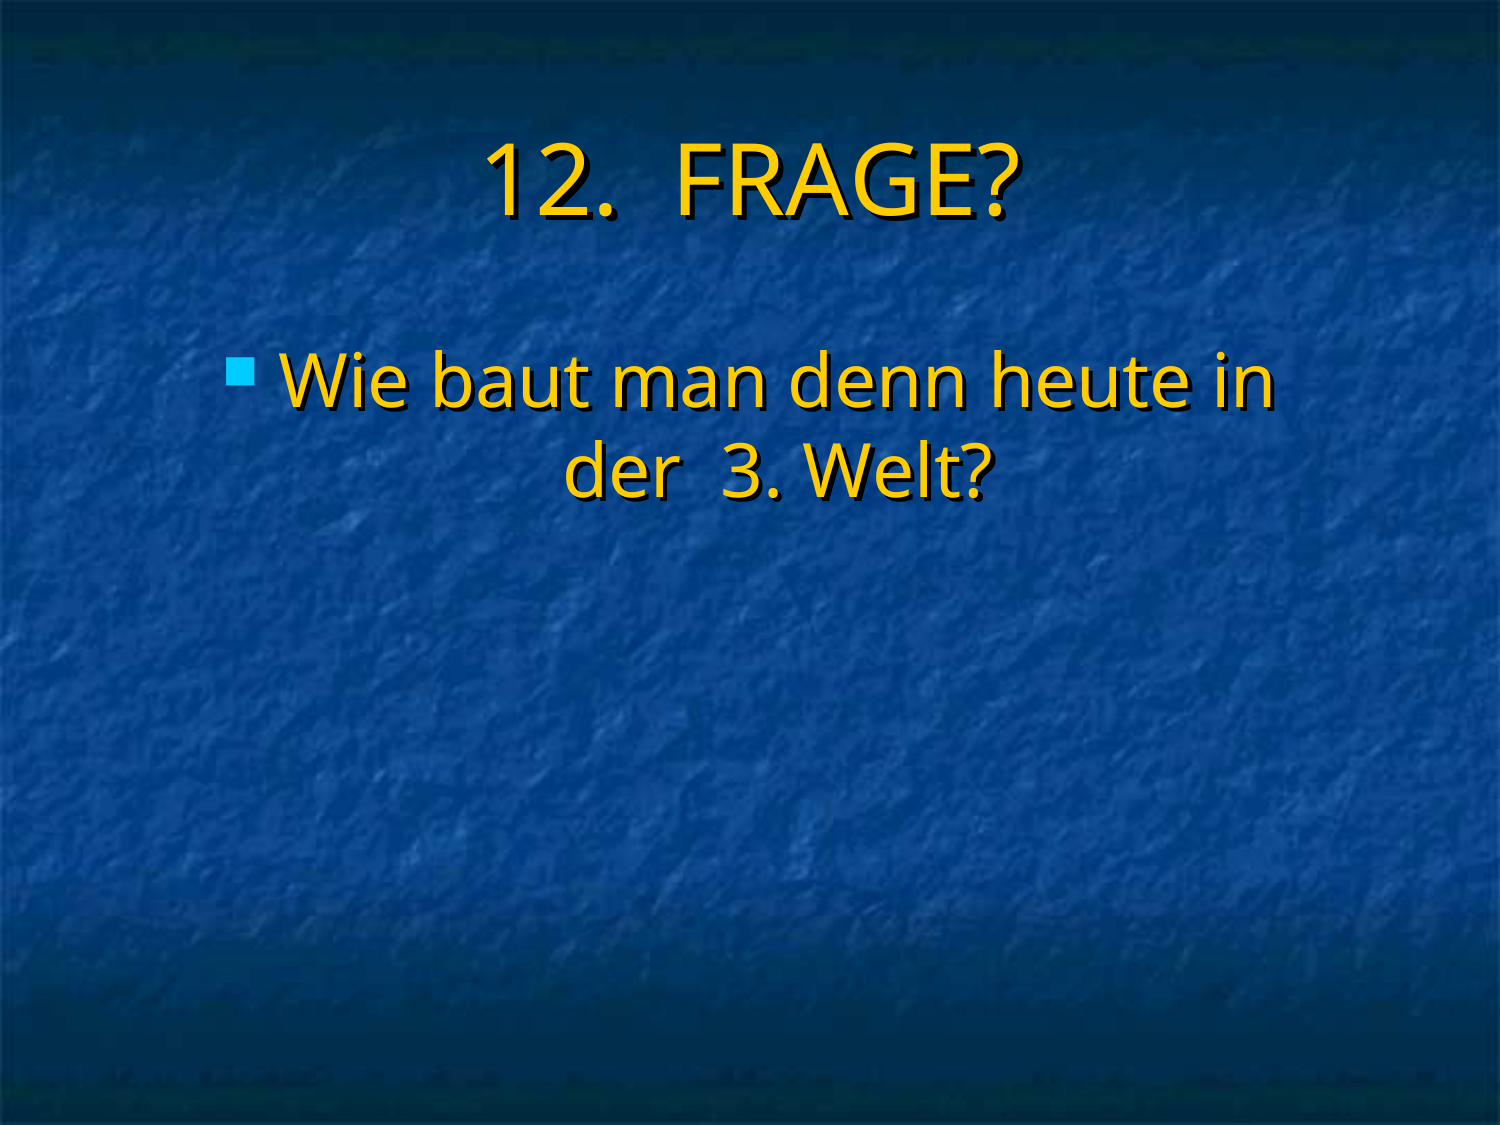

# 12. FRAGE?
Wie baut man denn heute in der 3. Welt?